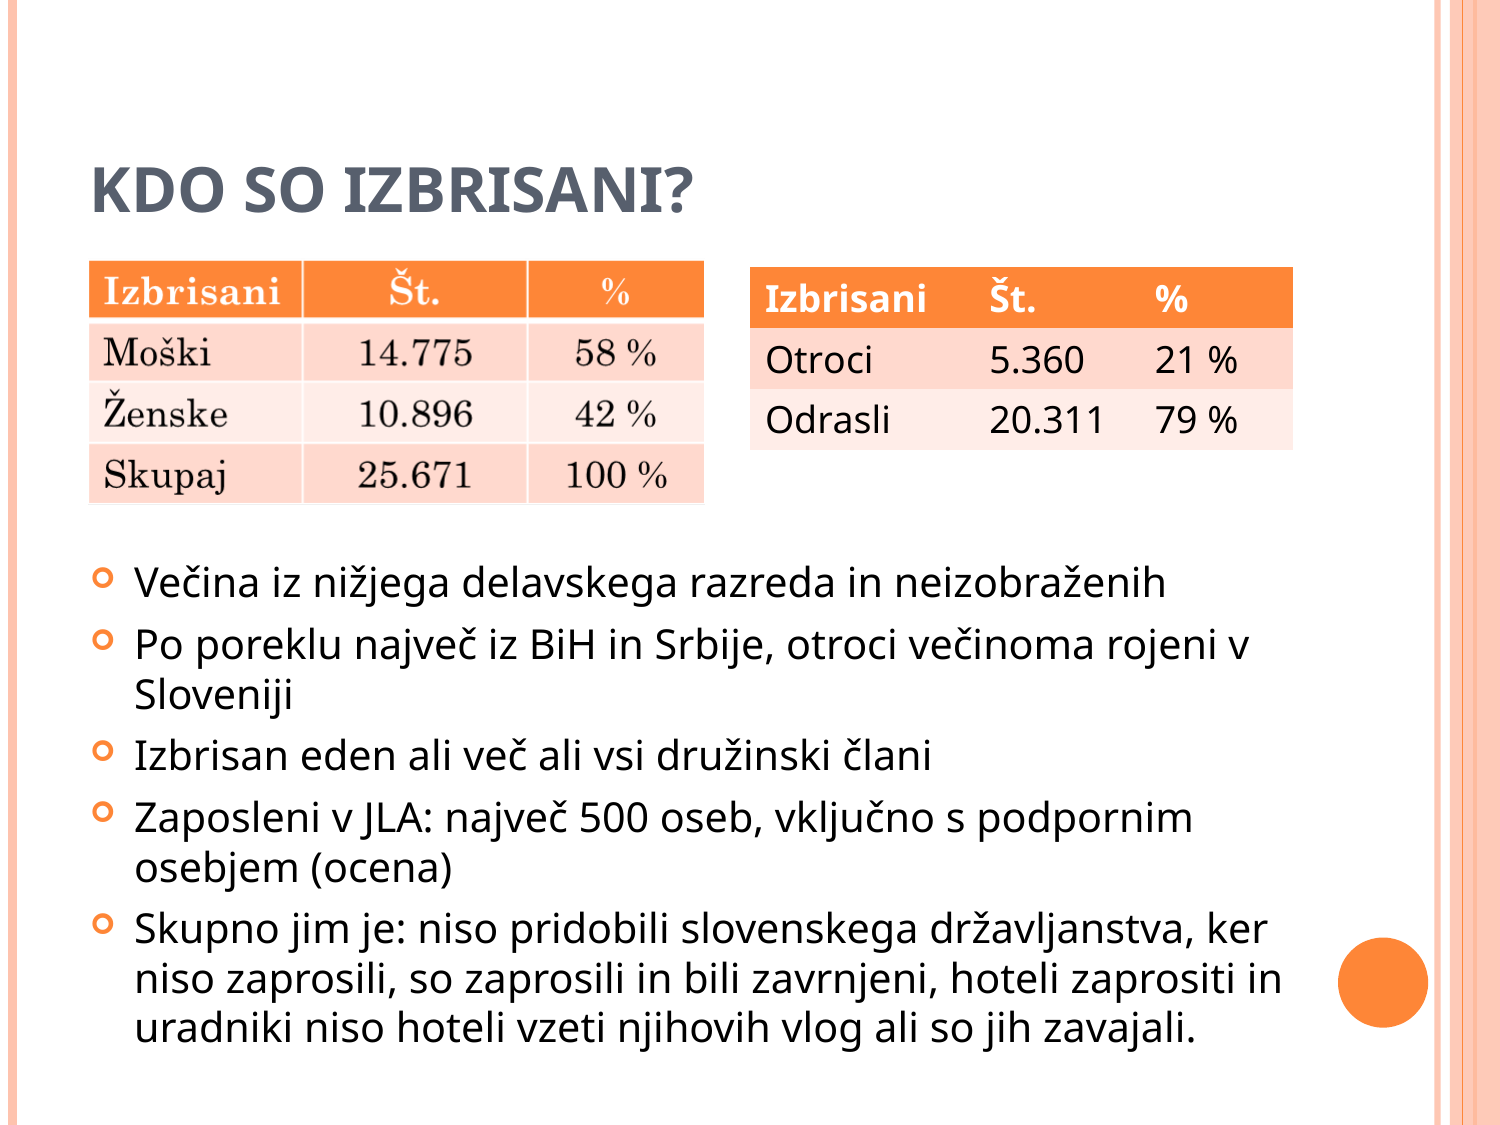

# KDO SO IZBRISANI?
Večina iz nižjega delavskega razreda in neizobraženih
Po poreklu največ iz BiH in Srbije, otroci večinoma rojeni v Sloveniji
Izbrisan eden ali več ali vsi družinski člani
Zaposleni v JLA: največ 500 oseb, vključno s podpornim osebjem (ocena)
Skupno jim je: niso pridobili slovenskega državljanstva, ker niso zaprosili, so zaprosili in bili zavrnjeni, hoteli zaprositi in uradniki niso hoteli vzeti njihovih vlog ali so jih zavajali.
| Izbrisani | Št. | % |
| --- | --- | --- |
| Otroci | 5.360 | 21 % |
| Odrasli | 20.311 | 79 % |